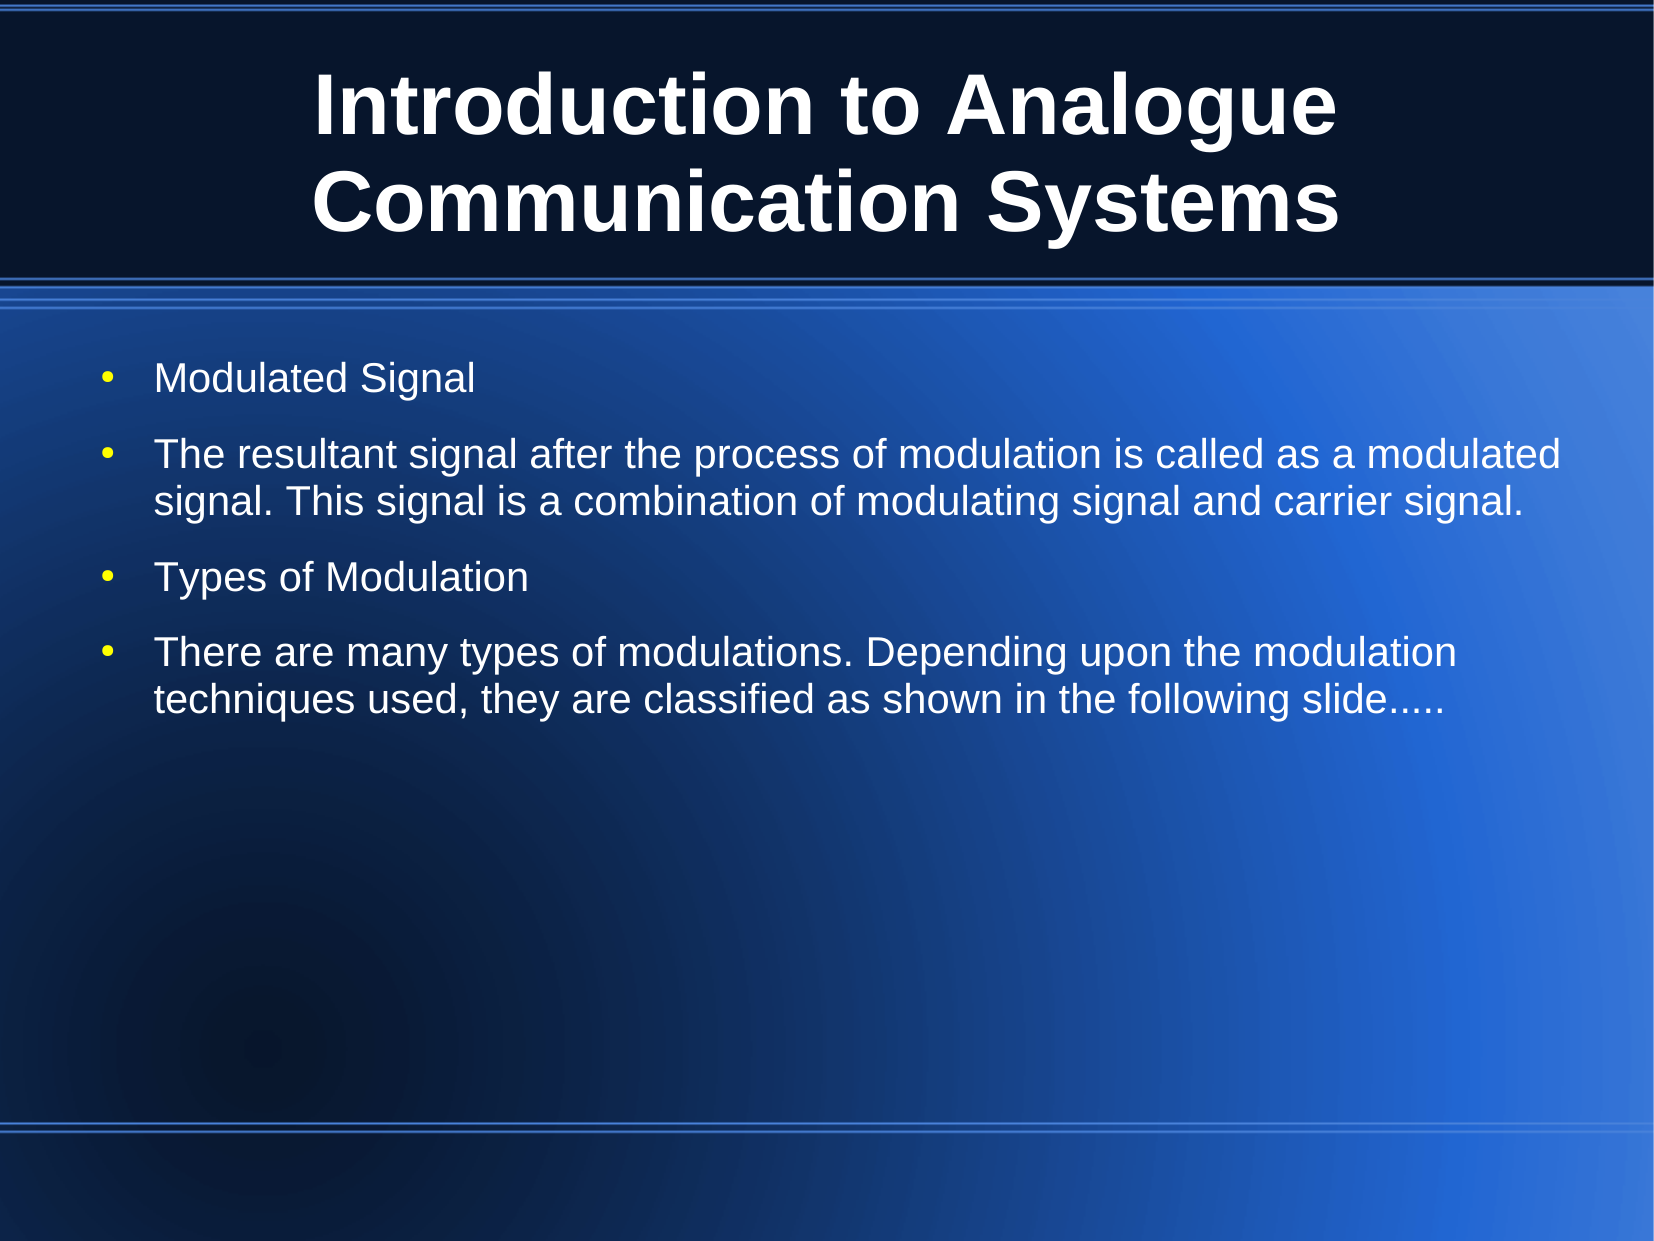

# Introduction to Analogue Communication Systems
Modulated Signal
The resultant signal after the process of modulation is called as a modulated signal. This signal is a combination of modulating signal and carrier signal.
Types of Modulation
There are many types of modulations. Depending upon the modulation techniques used, they are classified as shown in the following slide.....